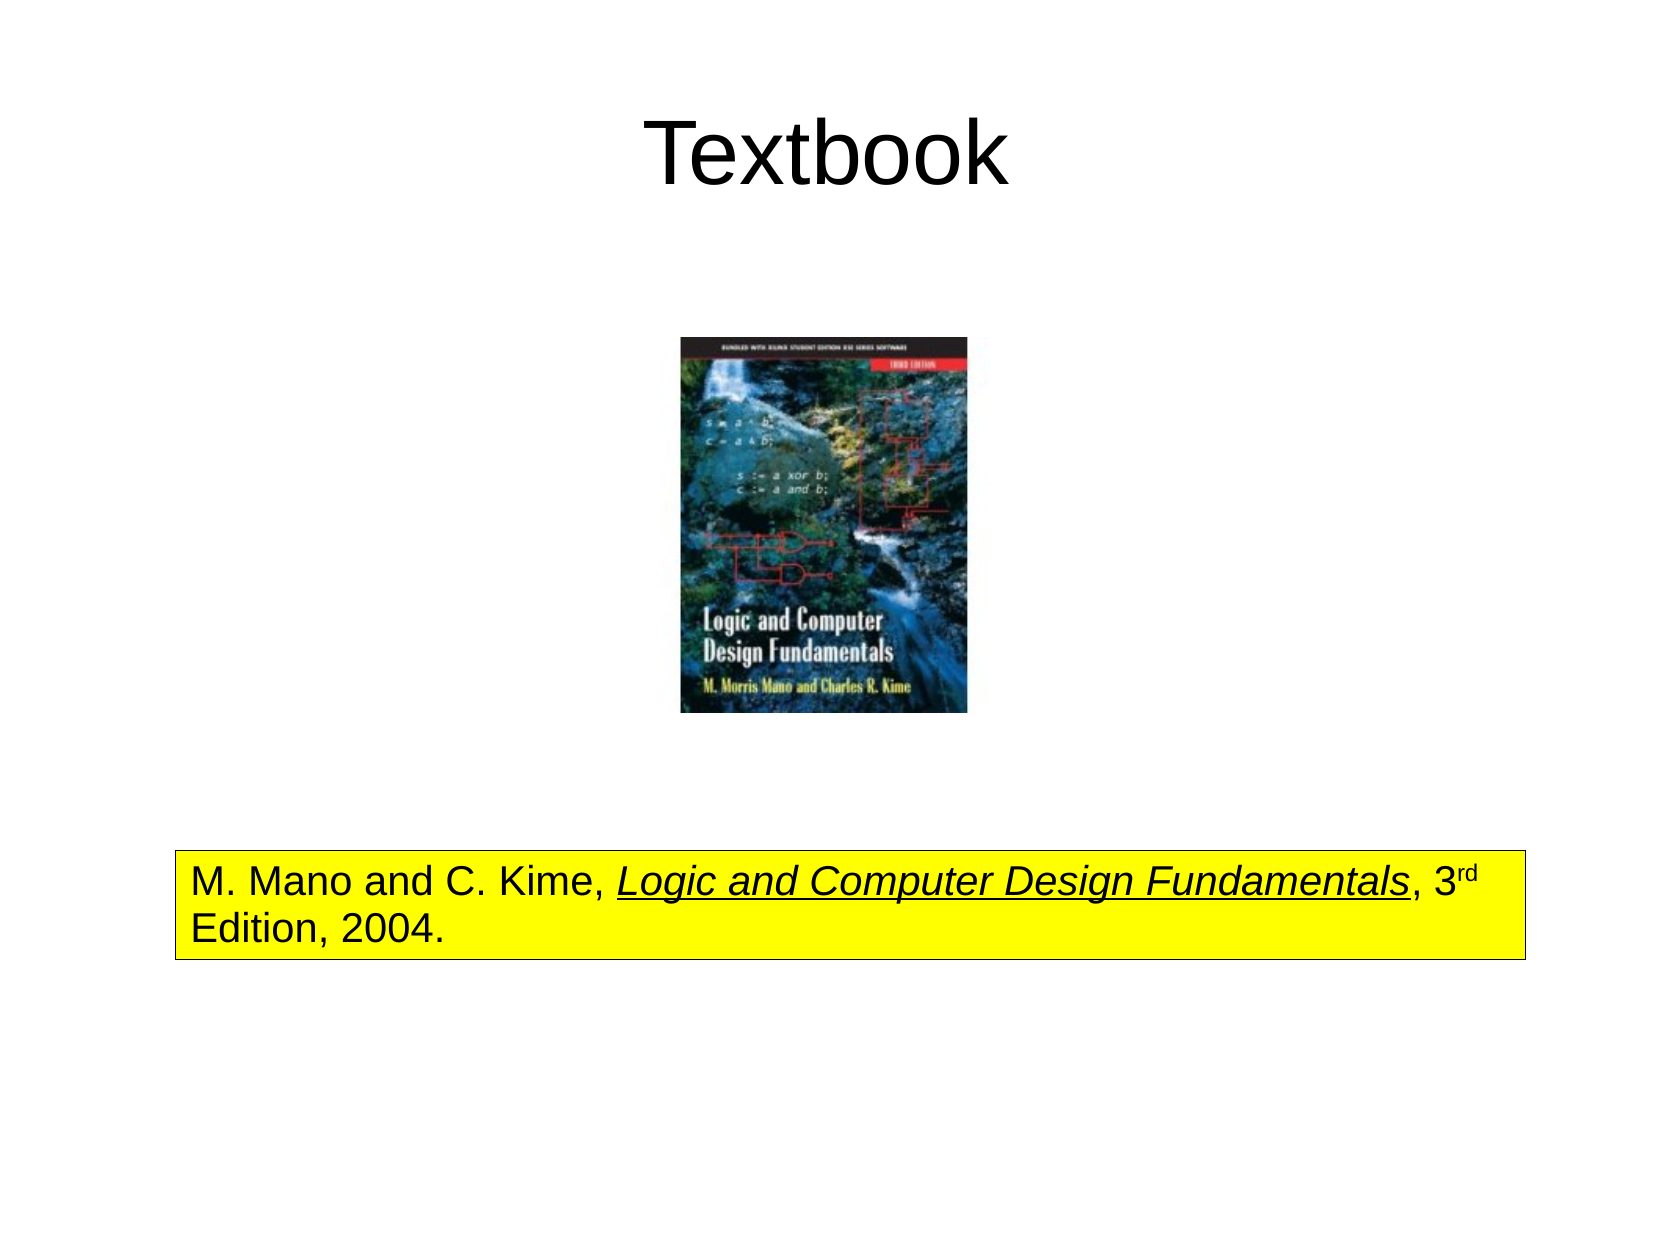

# Textbook
M. Mano and C. Kime, Logic and Computer Design Fundamentals, 3rd Edition, 2004.